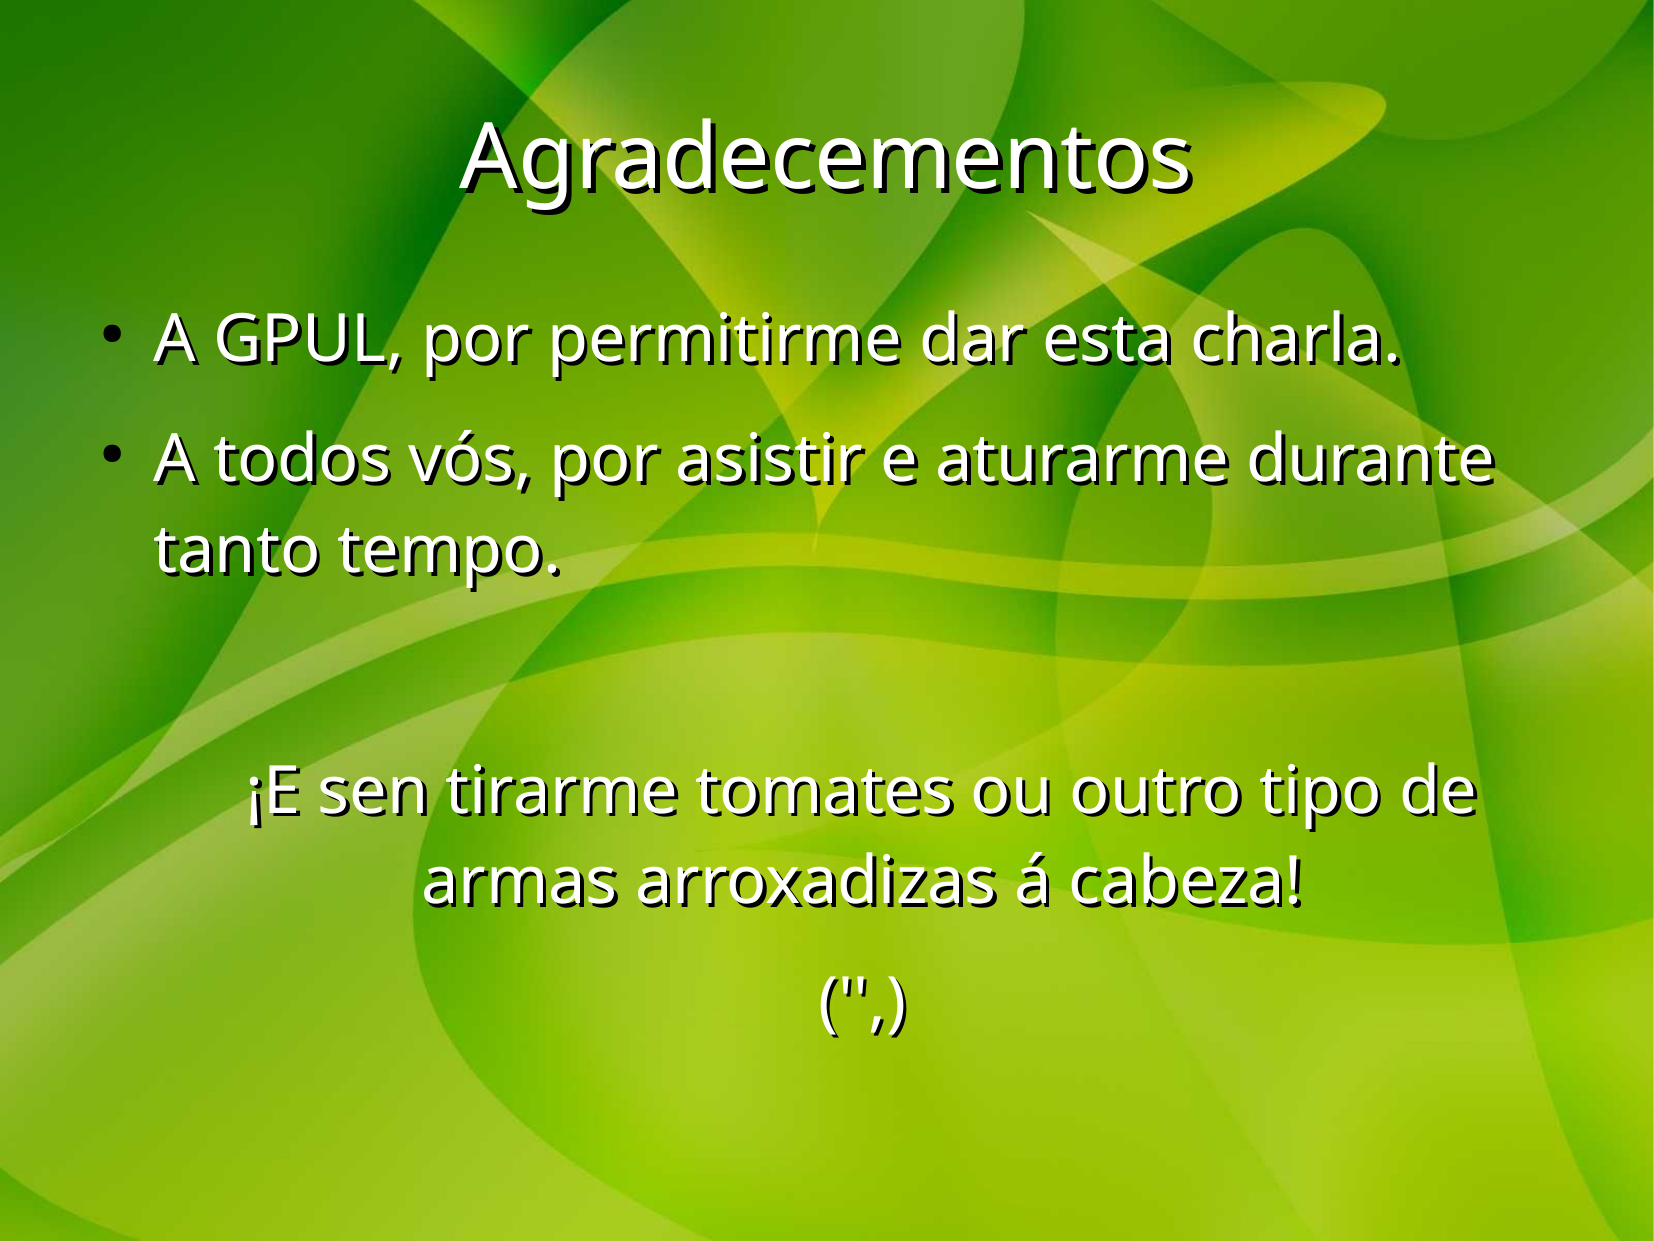

# Agradecementos
A GPUL, por permitirme dar esta charla.
A todos vós, por asistir e aturarme durante tanto tempo.
¡E sen tirarme tomates ou outro tipo de armas arroxadizas á cabeza!
('',)